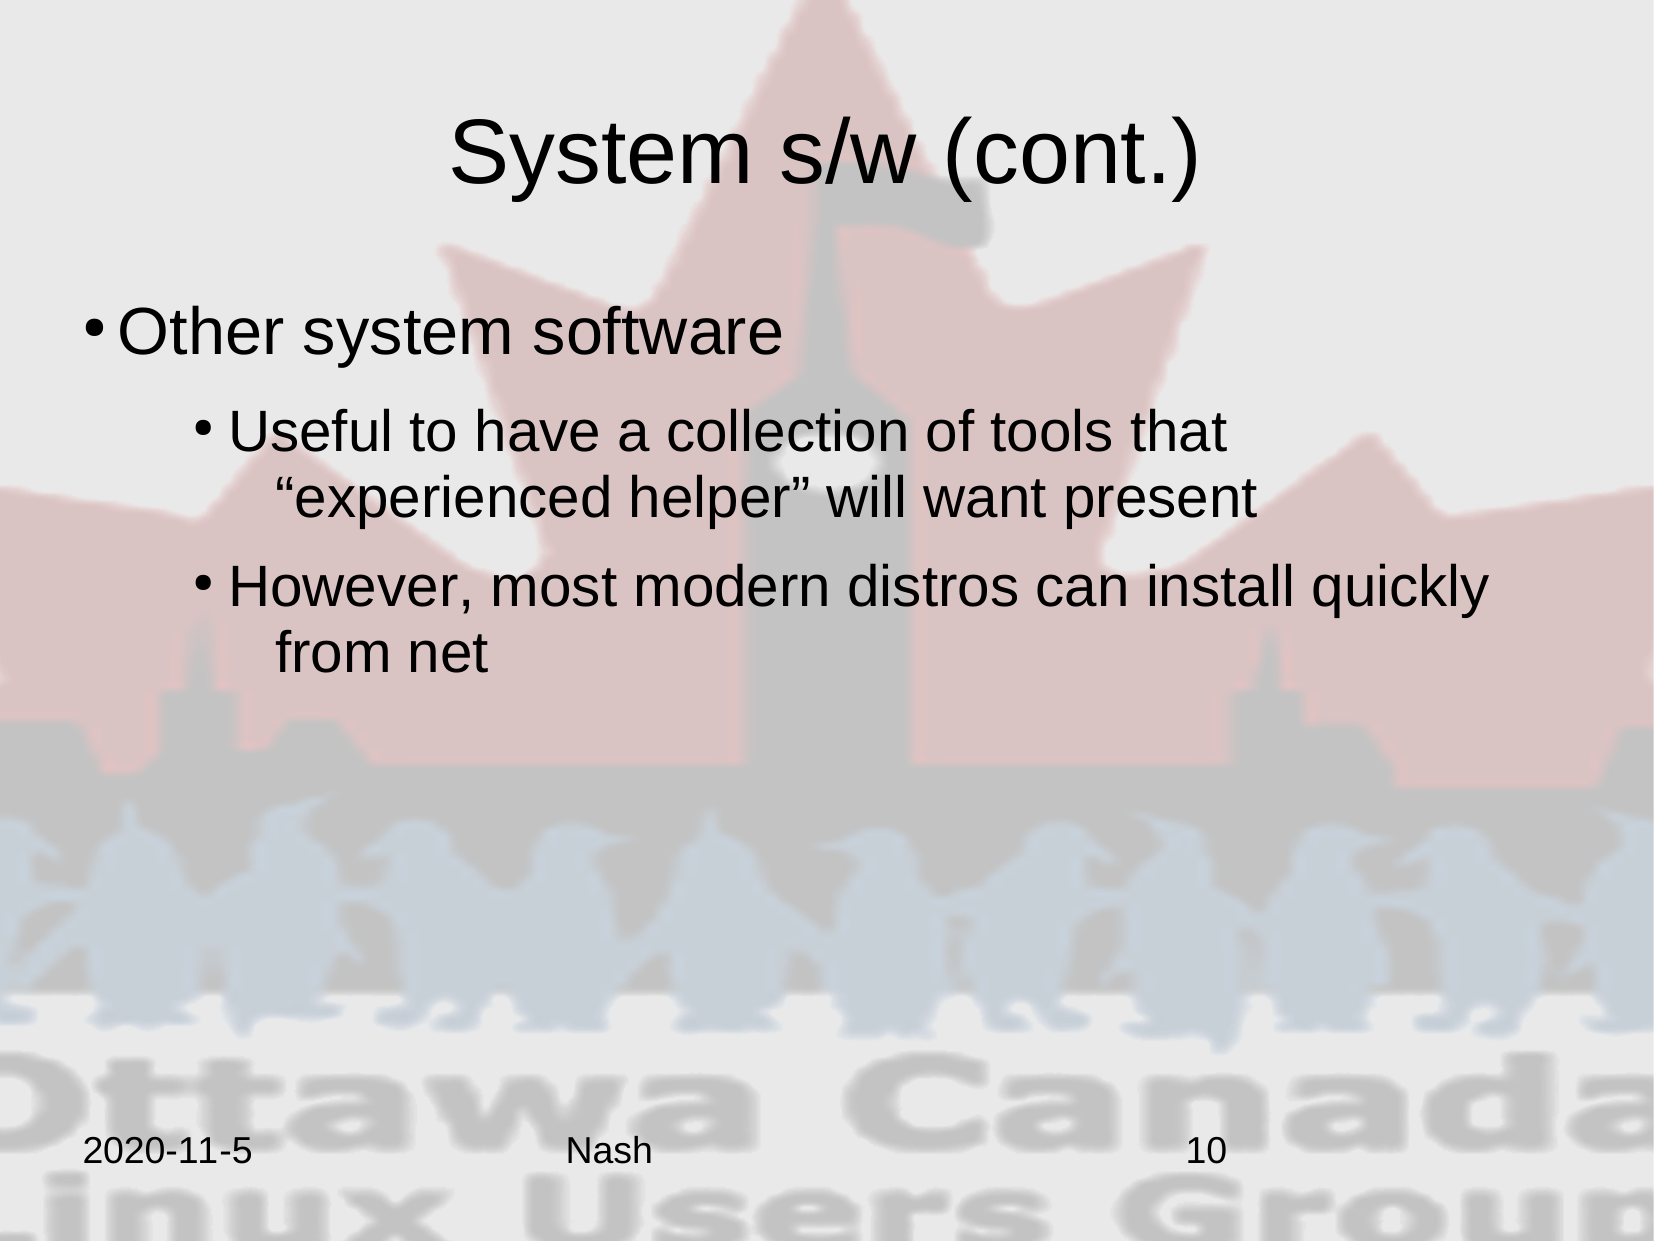

# System s/w (cont.)
Other system software
Useful to have a collection of tools that “experienced helper” will want present
However, most modern distros can install quickly from net
10